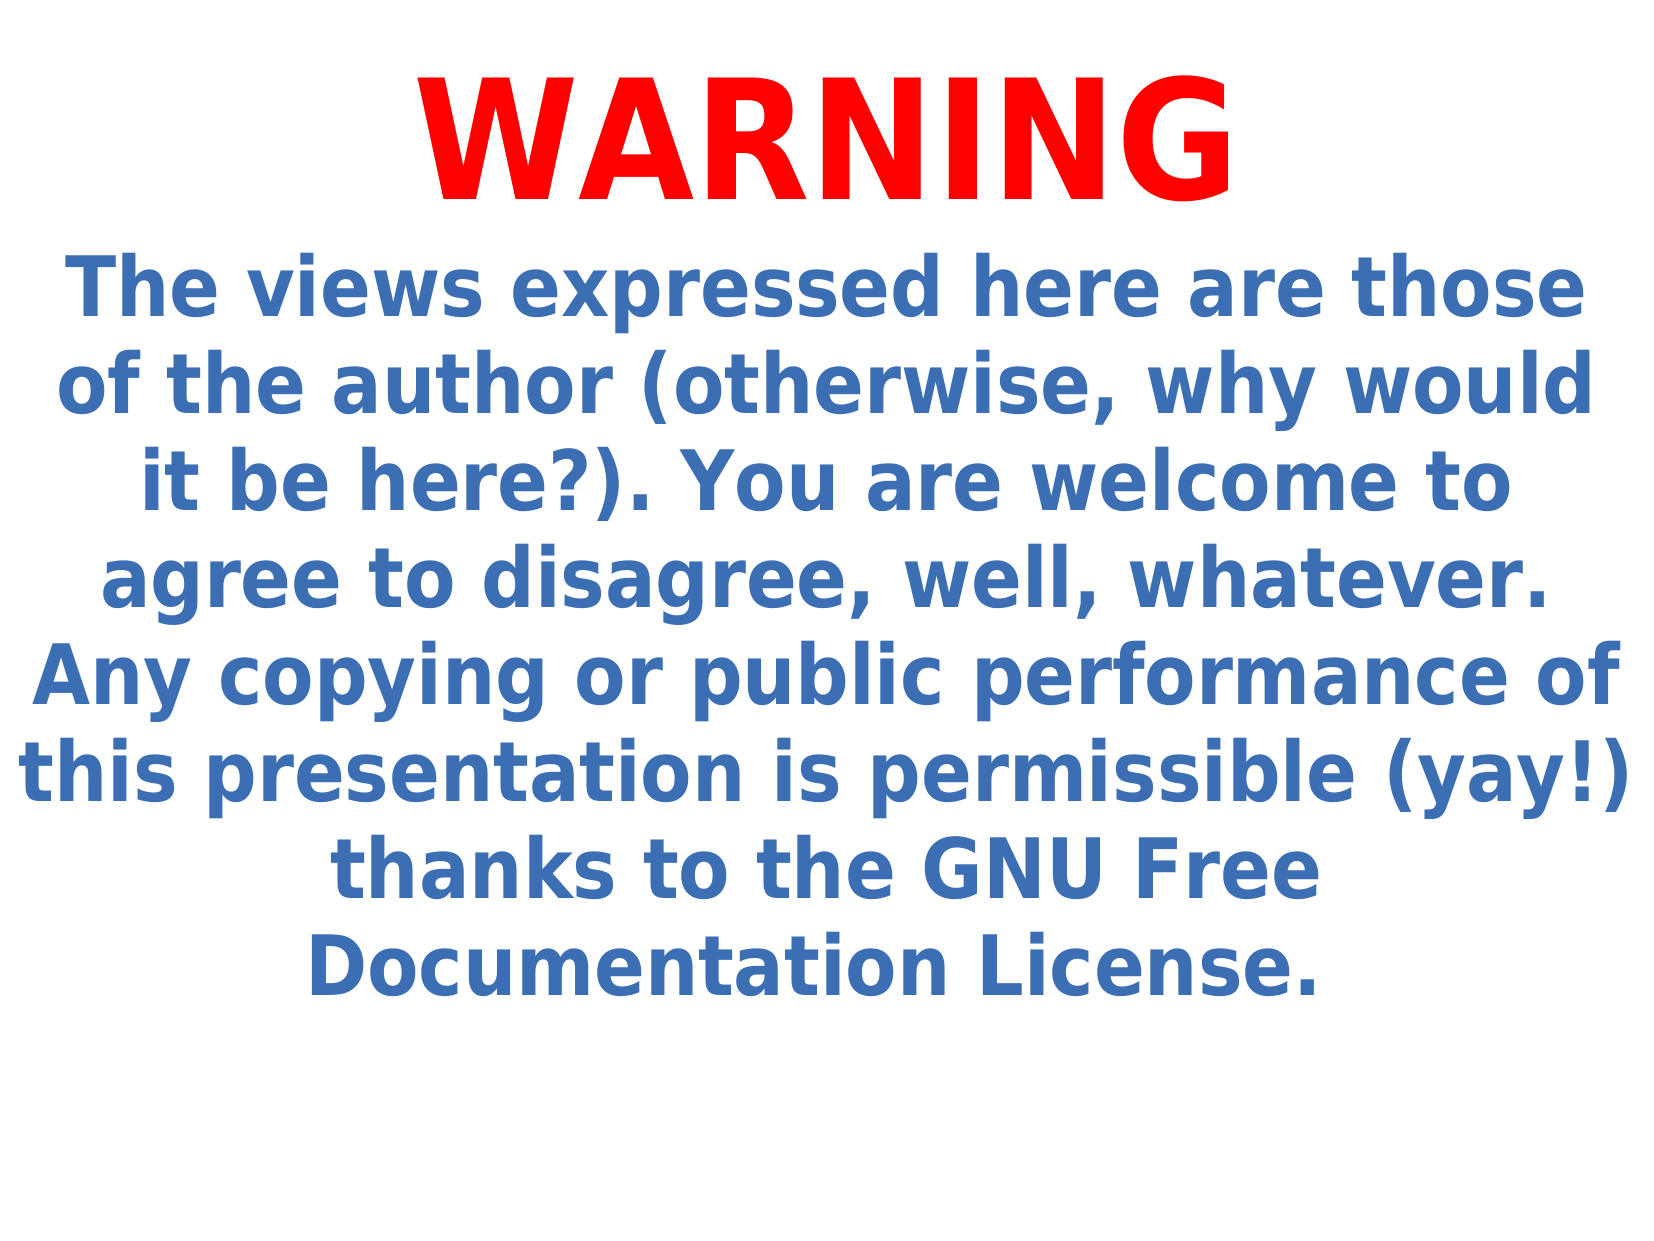

WARNING
The views expressed here are those of the author (otherwise, why would it be here?). You are welcome to agree to disagree, well, whatever. Any copying or public performance of this presentation is permissible (yay!) thanks to the GNU Free Documentation License.